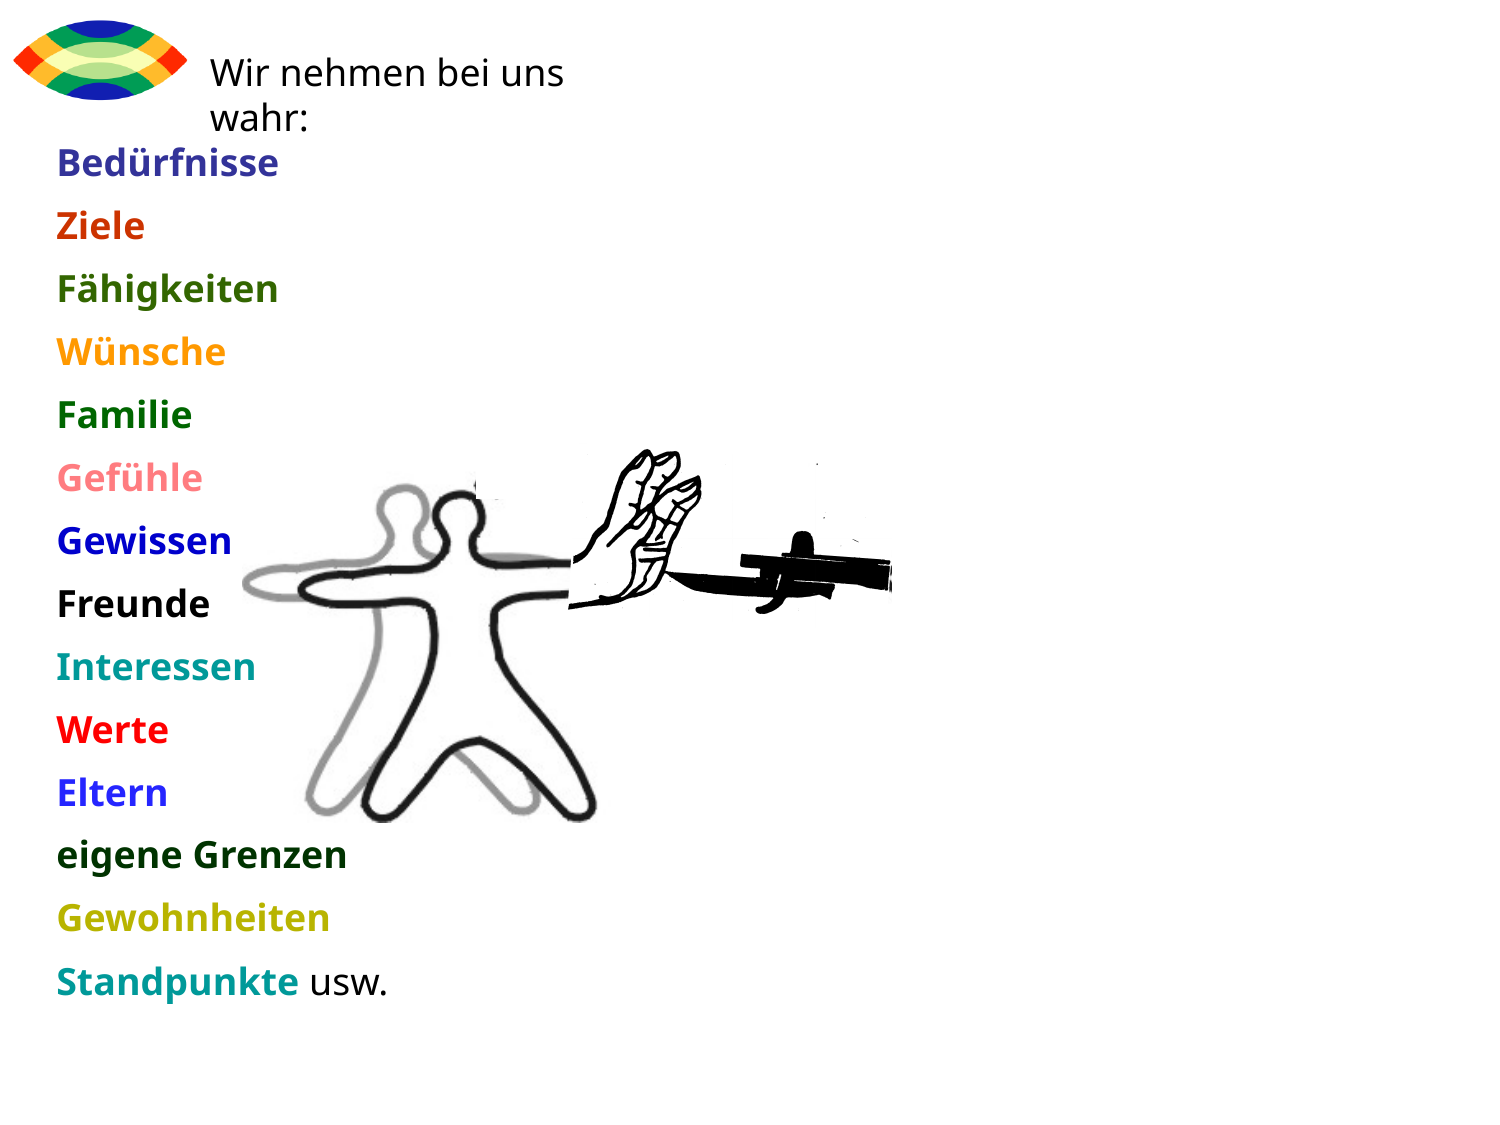

Wir nehmen bei uns wahr:
Bedürfnisse
Ziele
Fähigkeiten
Wünsche
Familie
Gefühle
Gewissen
Freunde
Interessen
Werte
Eltern
eigene Grenzen
Gewohnheiten
Standpunkte usw.